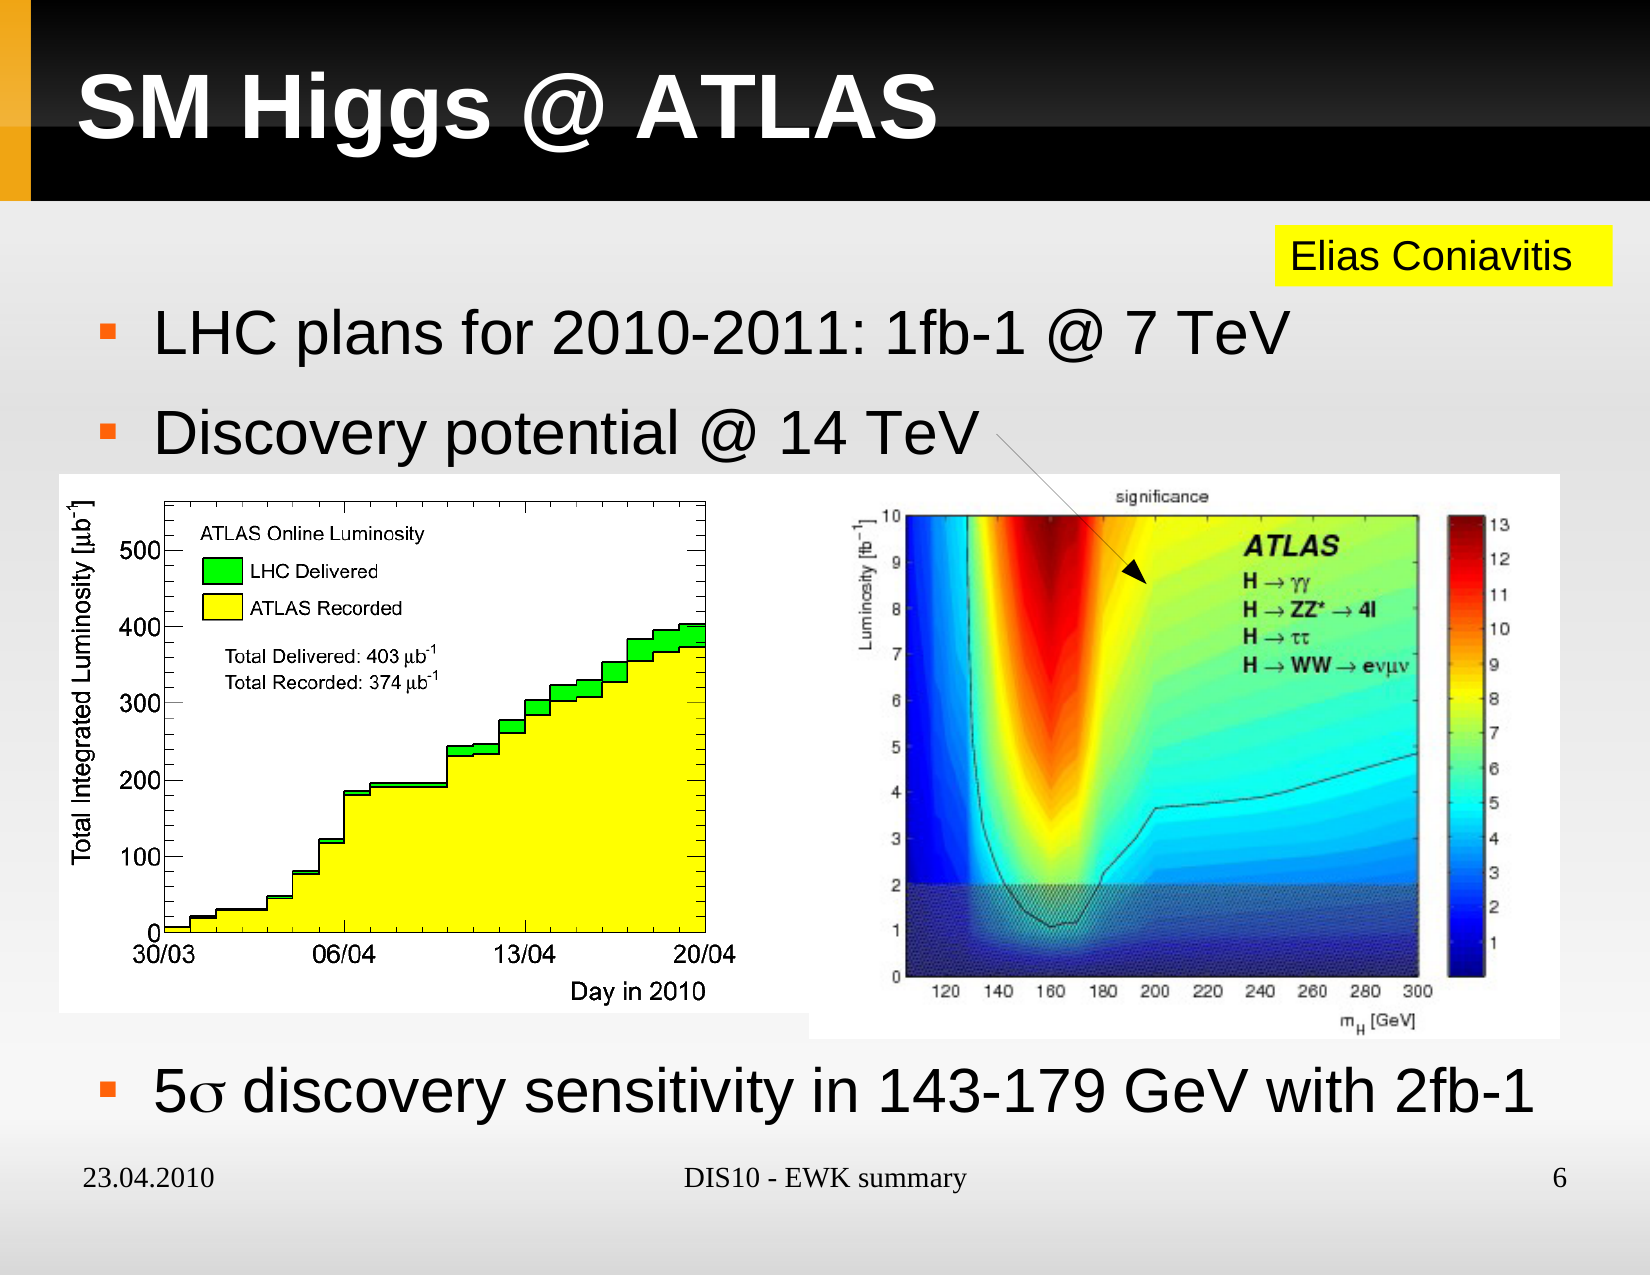

# SM Higgs @ ATLAS
Elias Coniavitis
LHC plans for 2010-2011: 1fb-1 @ 7 TeV
Discovery potential @ 14 TeV
5s discovery sensitivity in 143-179 GeV with 2fb-1
23.04.2010
6